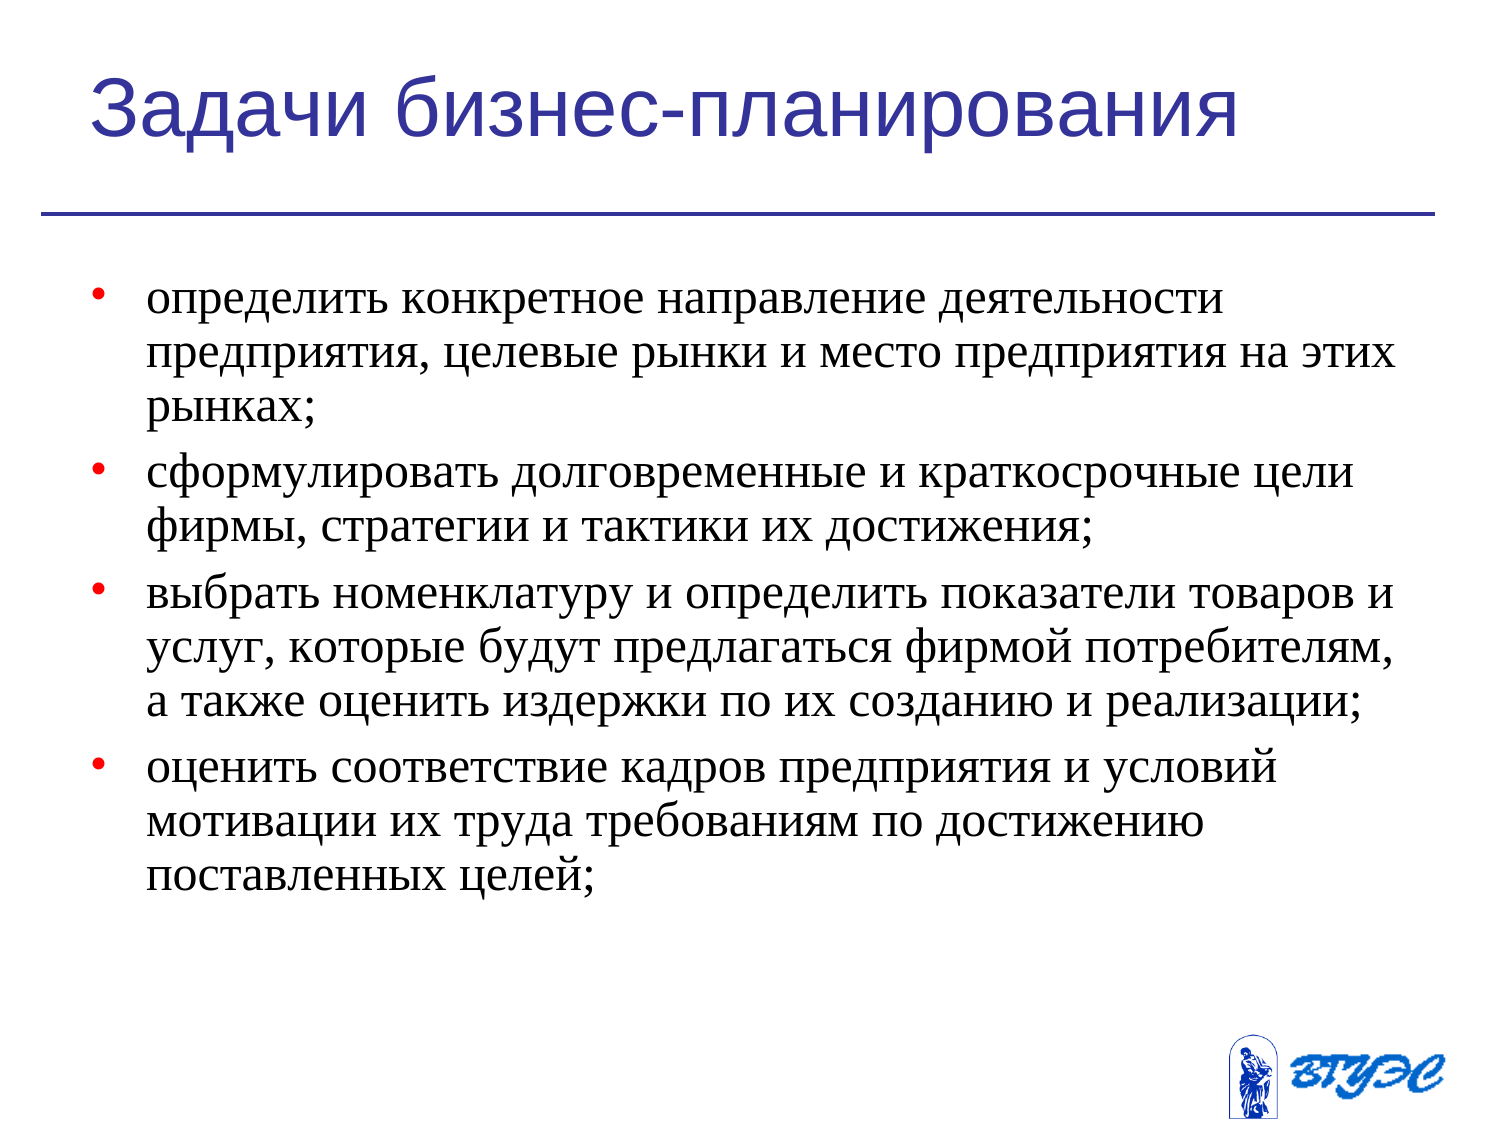

# Задачи бизнес-планирования
определить конкретное направление деятельности предприятия, целевые рынки и место предприятия на этих рынках;
сформулировать долговременные и краткосрочные цели фирмы, стратегии и тактики их достижения;
выбрать номенклатуру и определить показатели товаров и услуг, которые будут предлагаться фирмой потребителям, а также оценить издержки по их созданию и реализации;
оценить соответствие кадров предприятия и условий мотивации их труда требованиям по достижению поставленных целей;